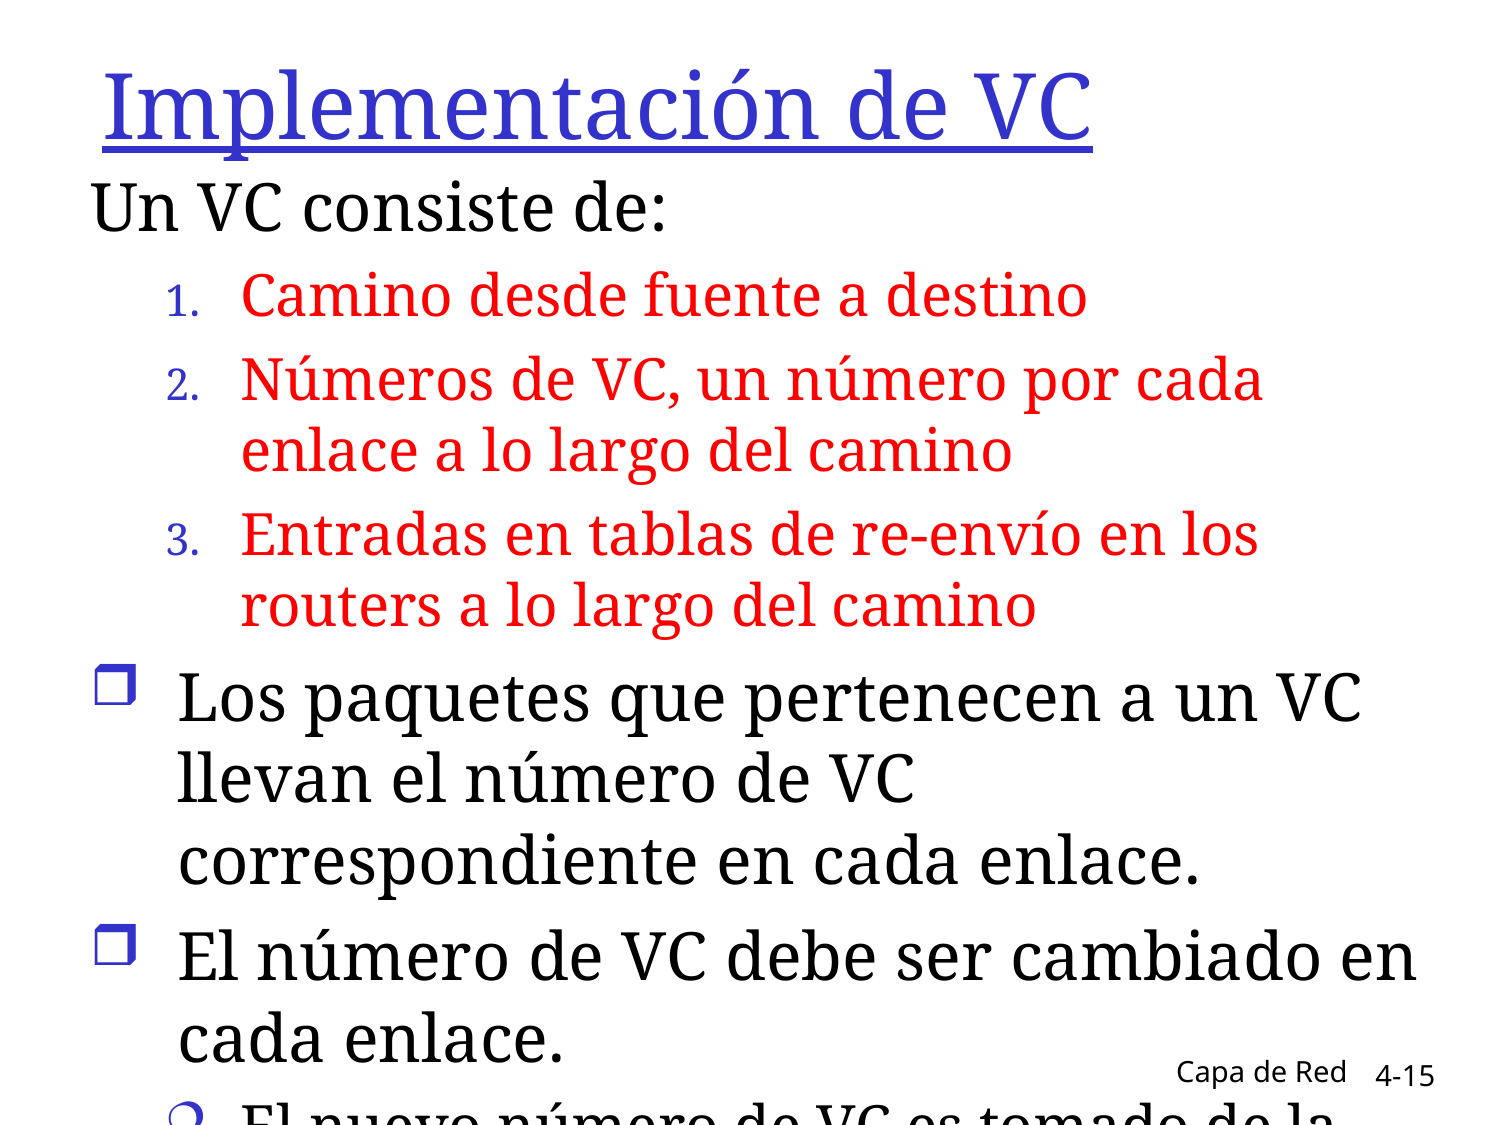

# Implementación de VC
Un VC consiste de:
Camino desde fuente a destino
Números de VC, un número por cada enlace a lo largo del camino
Entradas en tablas de re-envío en los routers a lo largo del camino
Los paquetes que pertenecen a un VC llevan el número de VC correspondiente en cada enlace.
El número de VC debe ser cambiado en cada enlace.
El nuevo número de VC es tomado de la tabla de re-envío